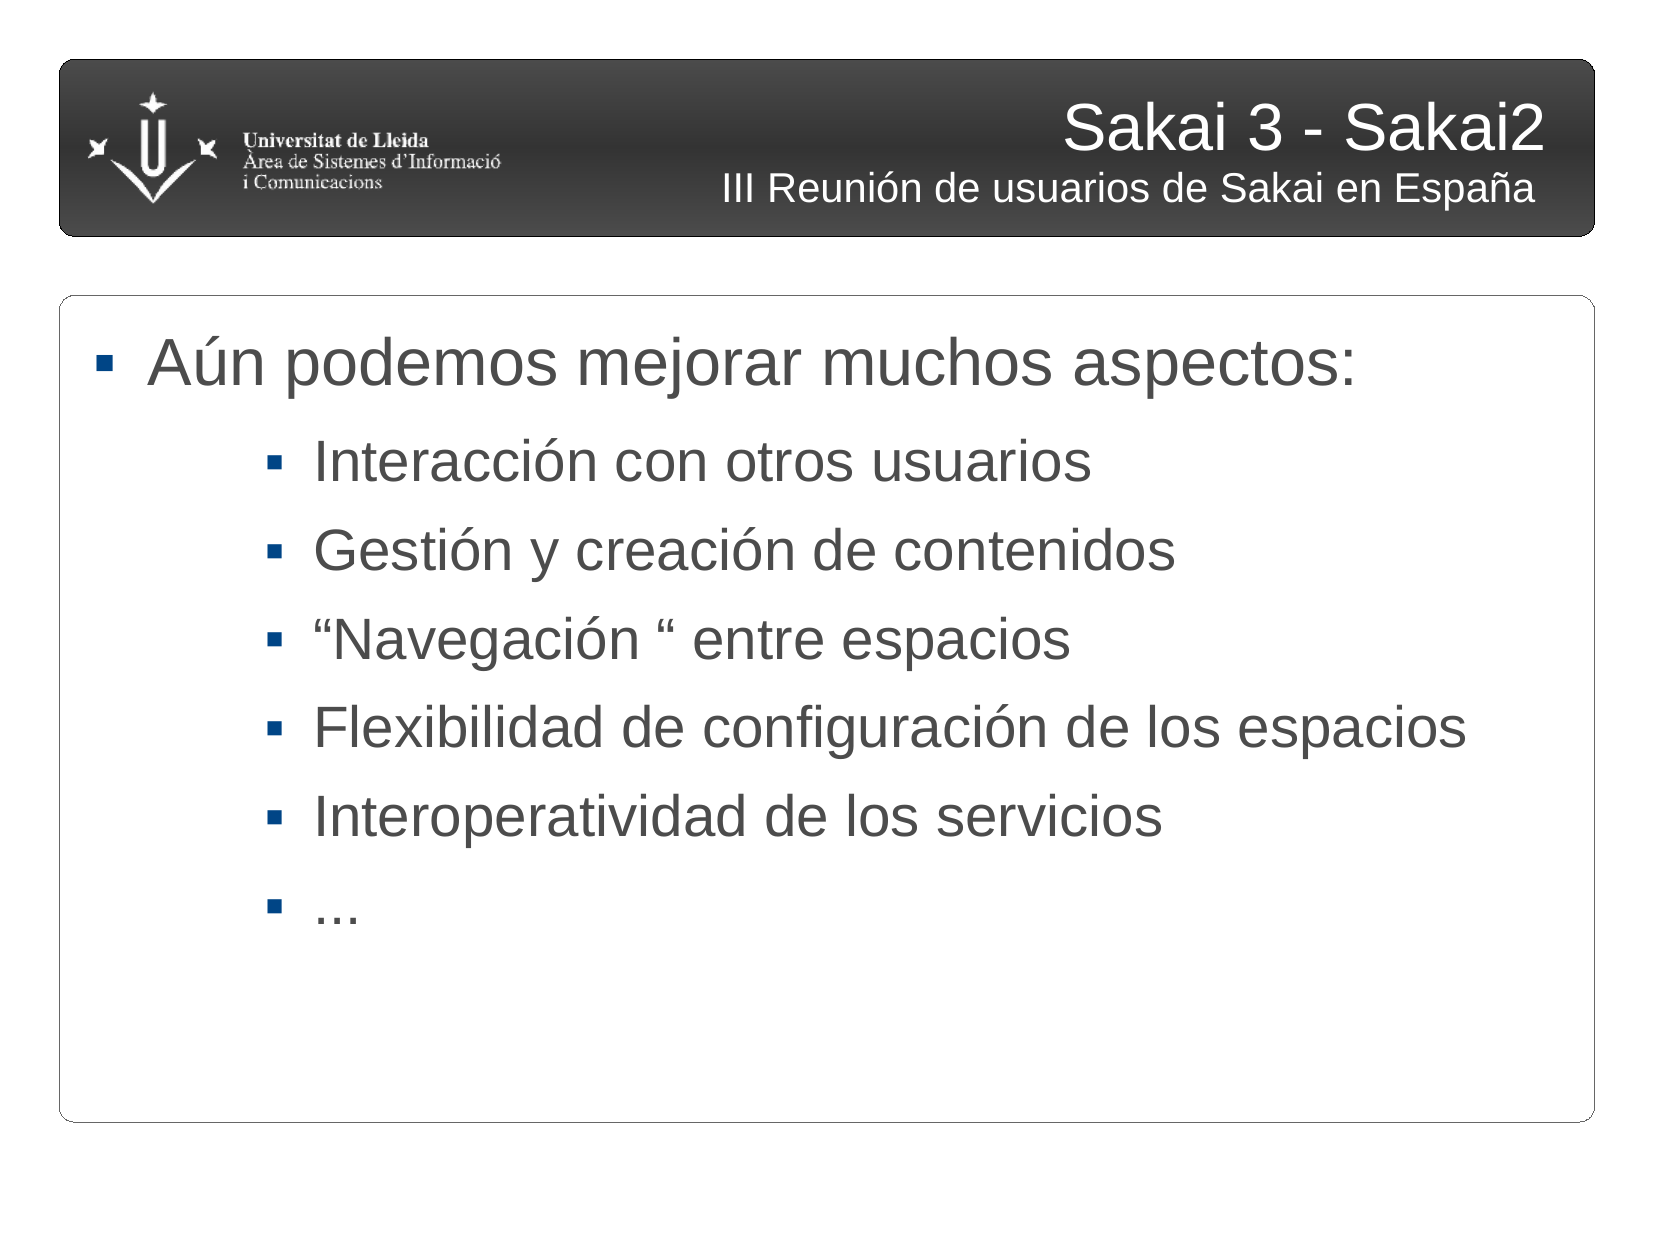

# Sakai 3 - Sakai2 III Reunión de usuarios de Sakai en España
Aún podemos mejorar muchos aspectos:
Interacción con otros usuarios
Gestión y creación de contenidos
“Navegación “ entre espacios
Flexibilidad de configuración de los espacios
Interoperatividad de los servicios
...